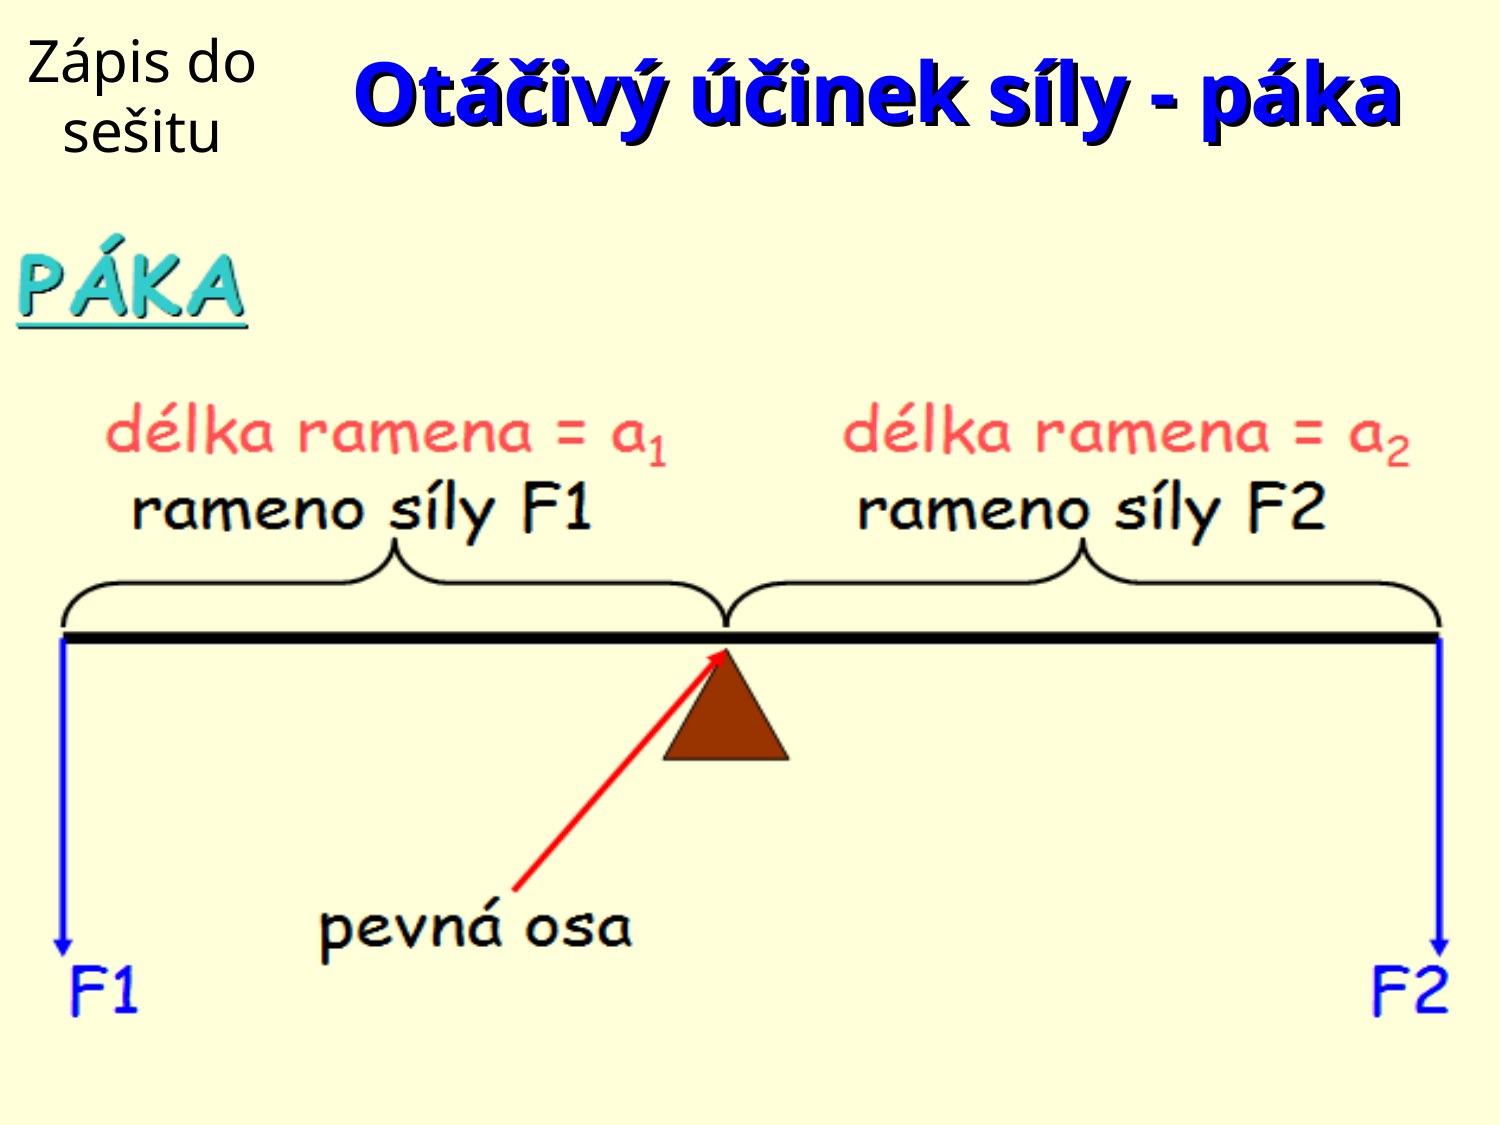

# Zápis do sešitu
Otáčivý účinek síly - páka